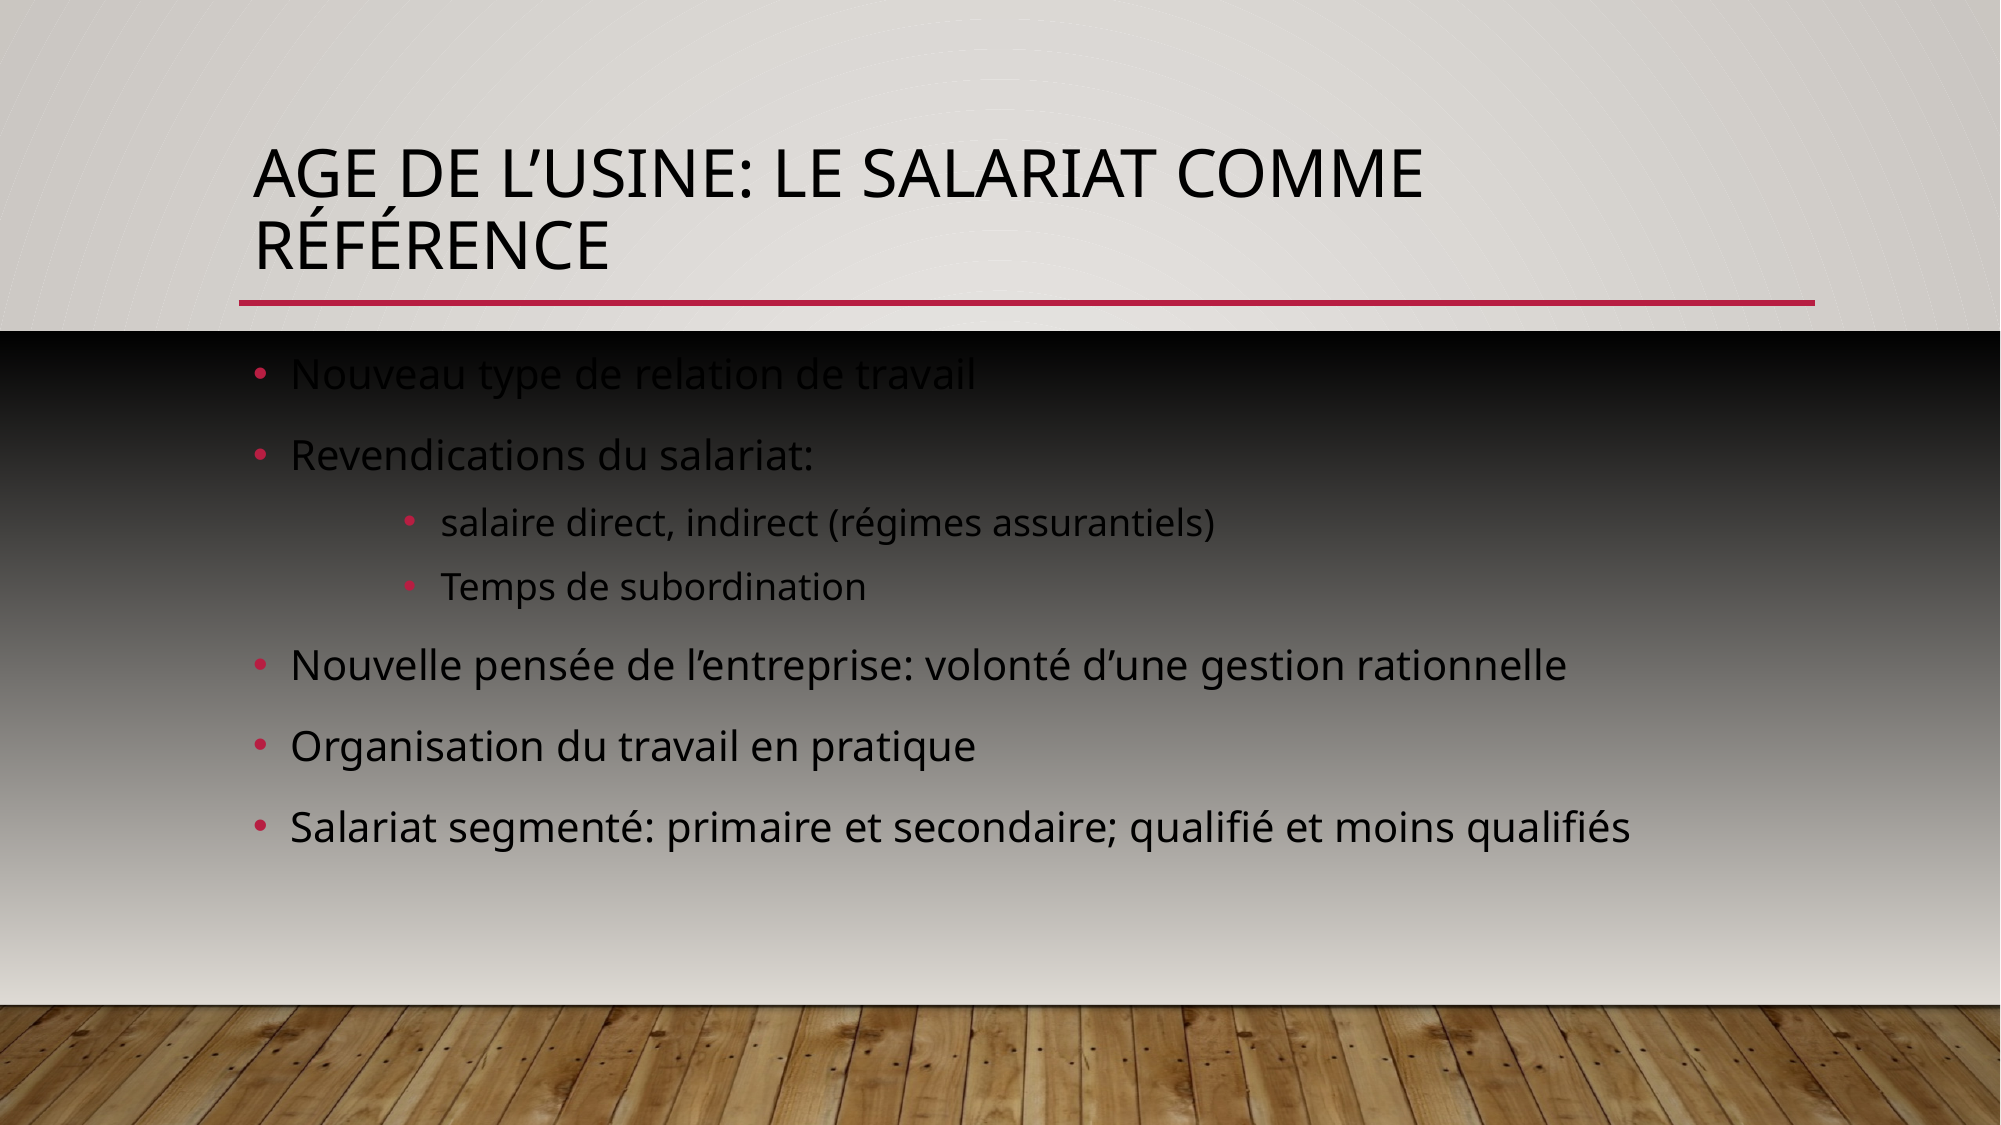

# Age de l’usine: le salariat comme référence
Nouveau type de relation de travail
Revendications du salariat:
salaire direct, indirect (régimes assurantiels)
Temps de subordination
Nouvelle pensée de l’entreprise: volonté d’une gestion rationnelle
Organisation du travail en pratique
Salariat segmenté: primaire et secondaire; qualifié et moins qualifiés